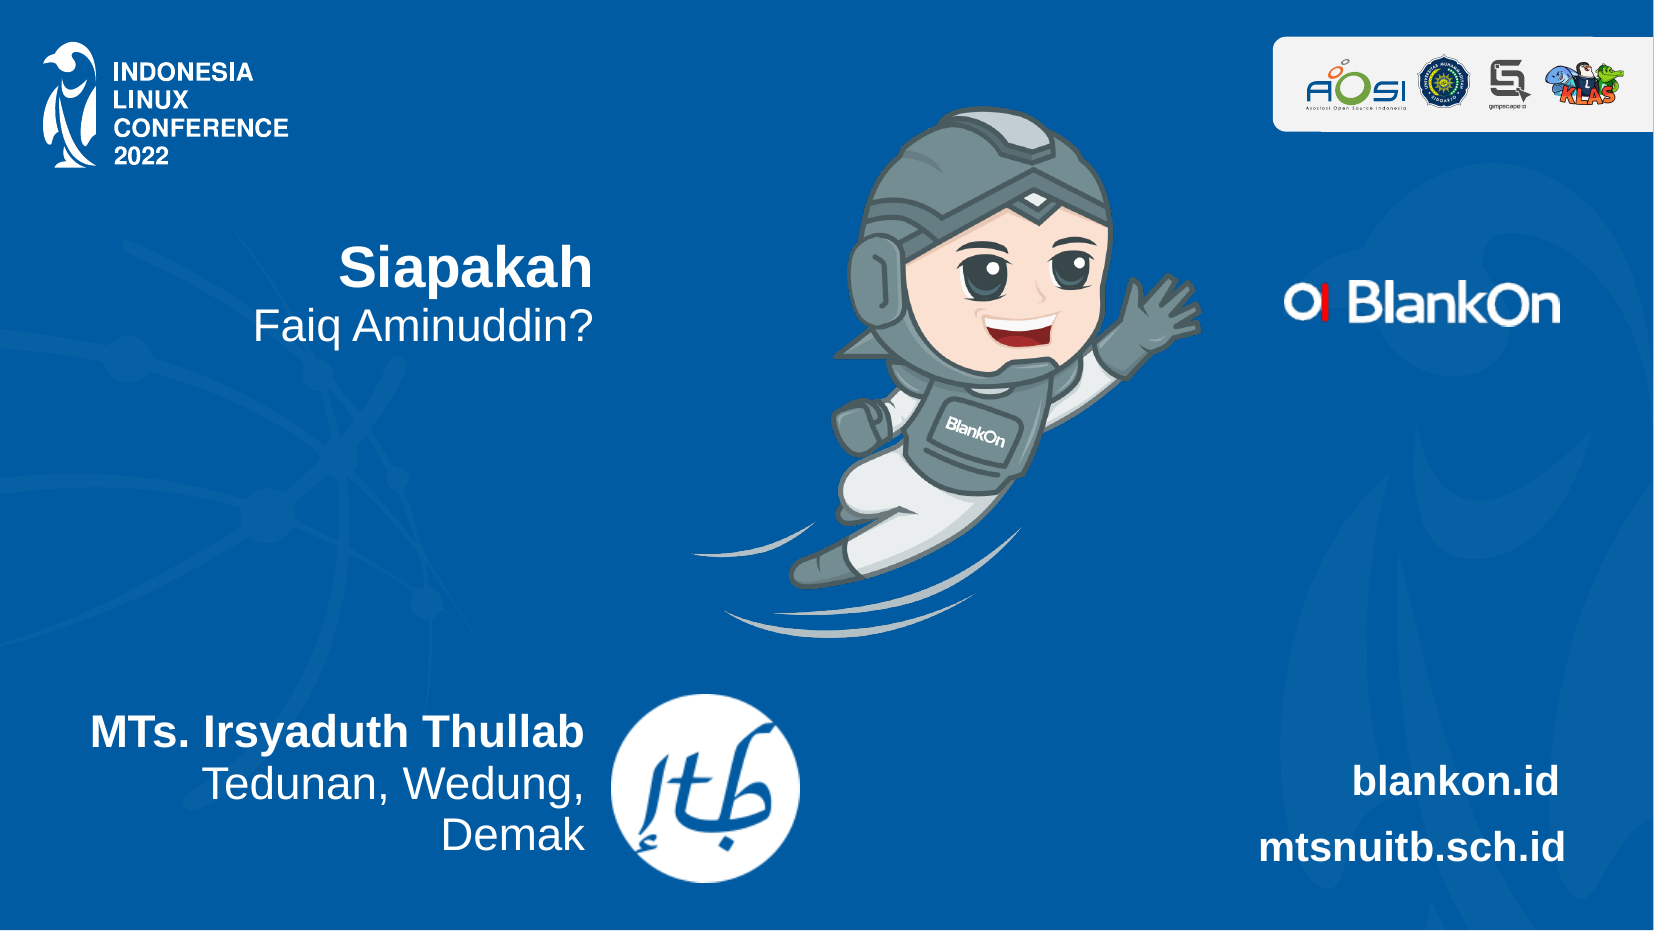

# Siapakah Faiq Aminuddin?
MTs. Irsyaduth Thullab
Tedunan, Wedung, Demak
blankon.id
mtsnuitb.sch.id